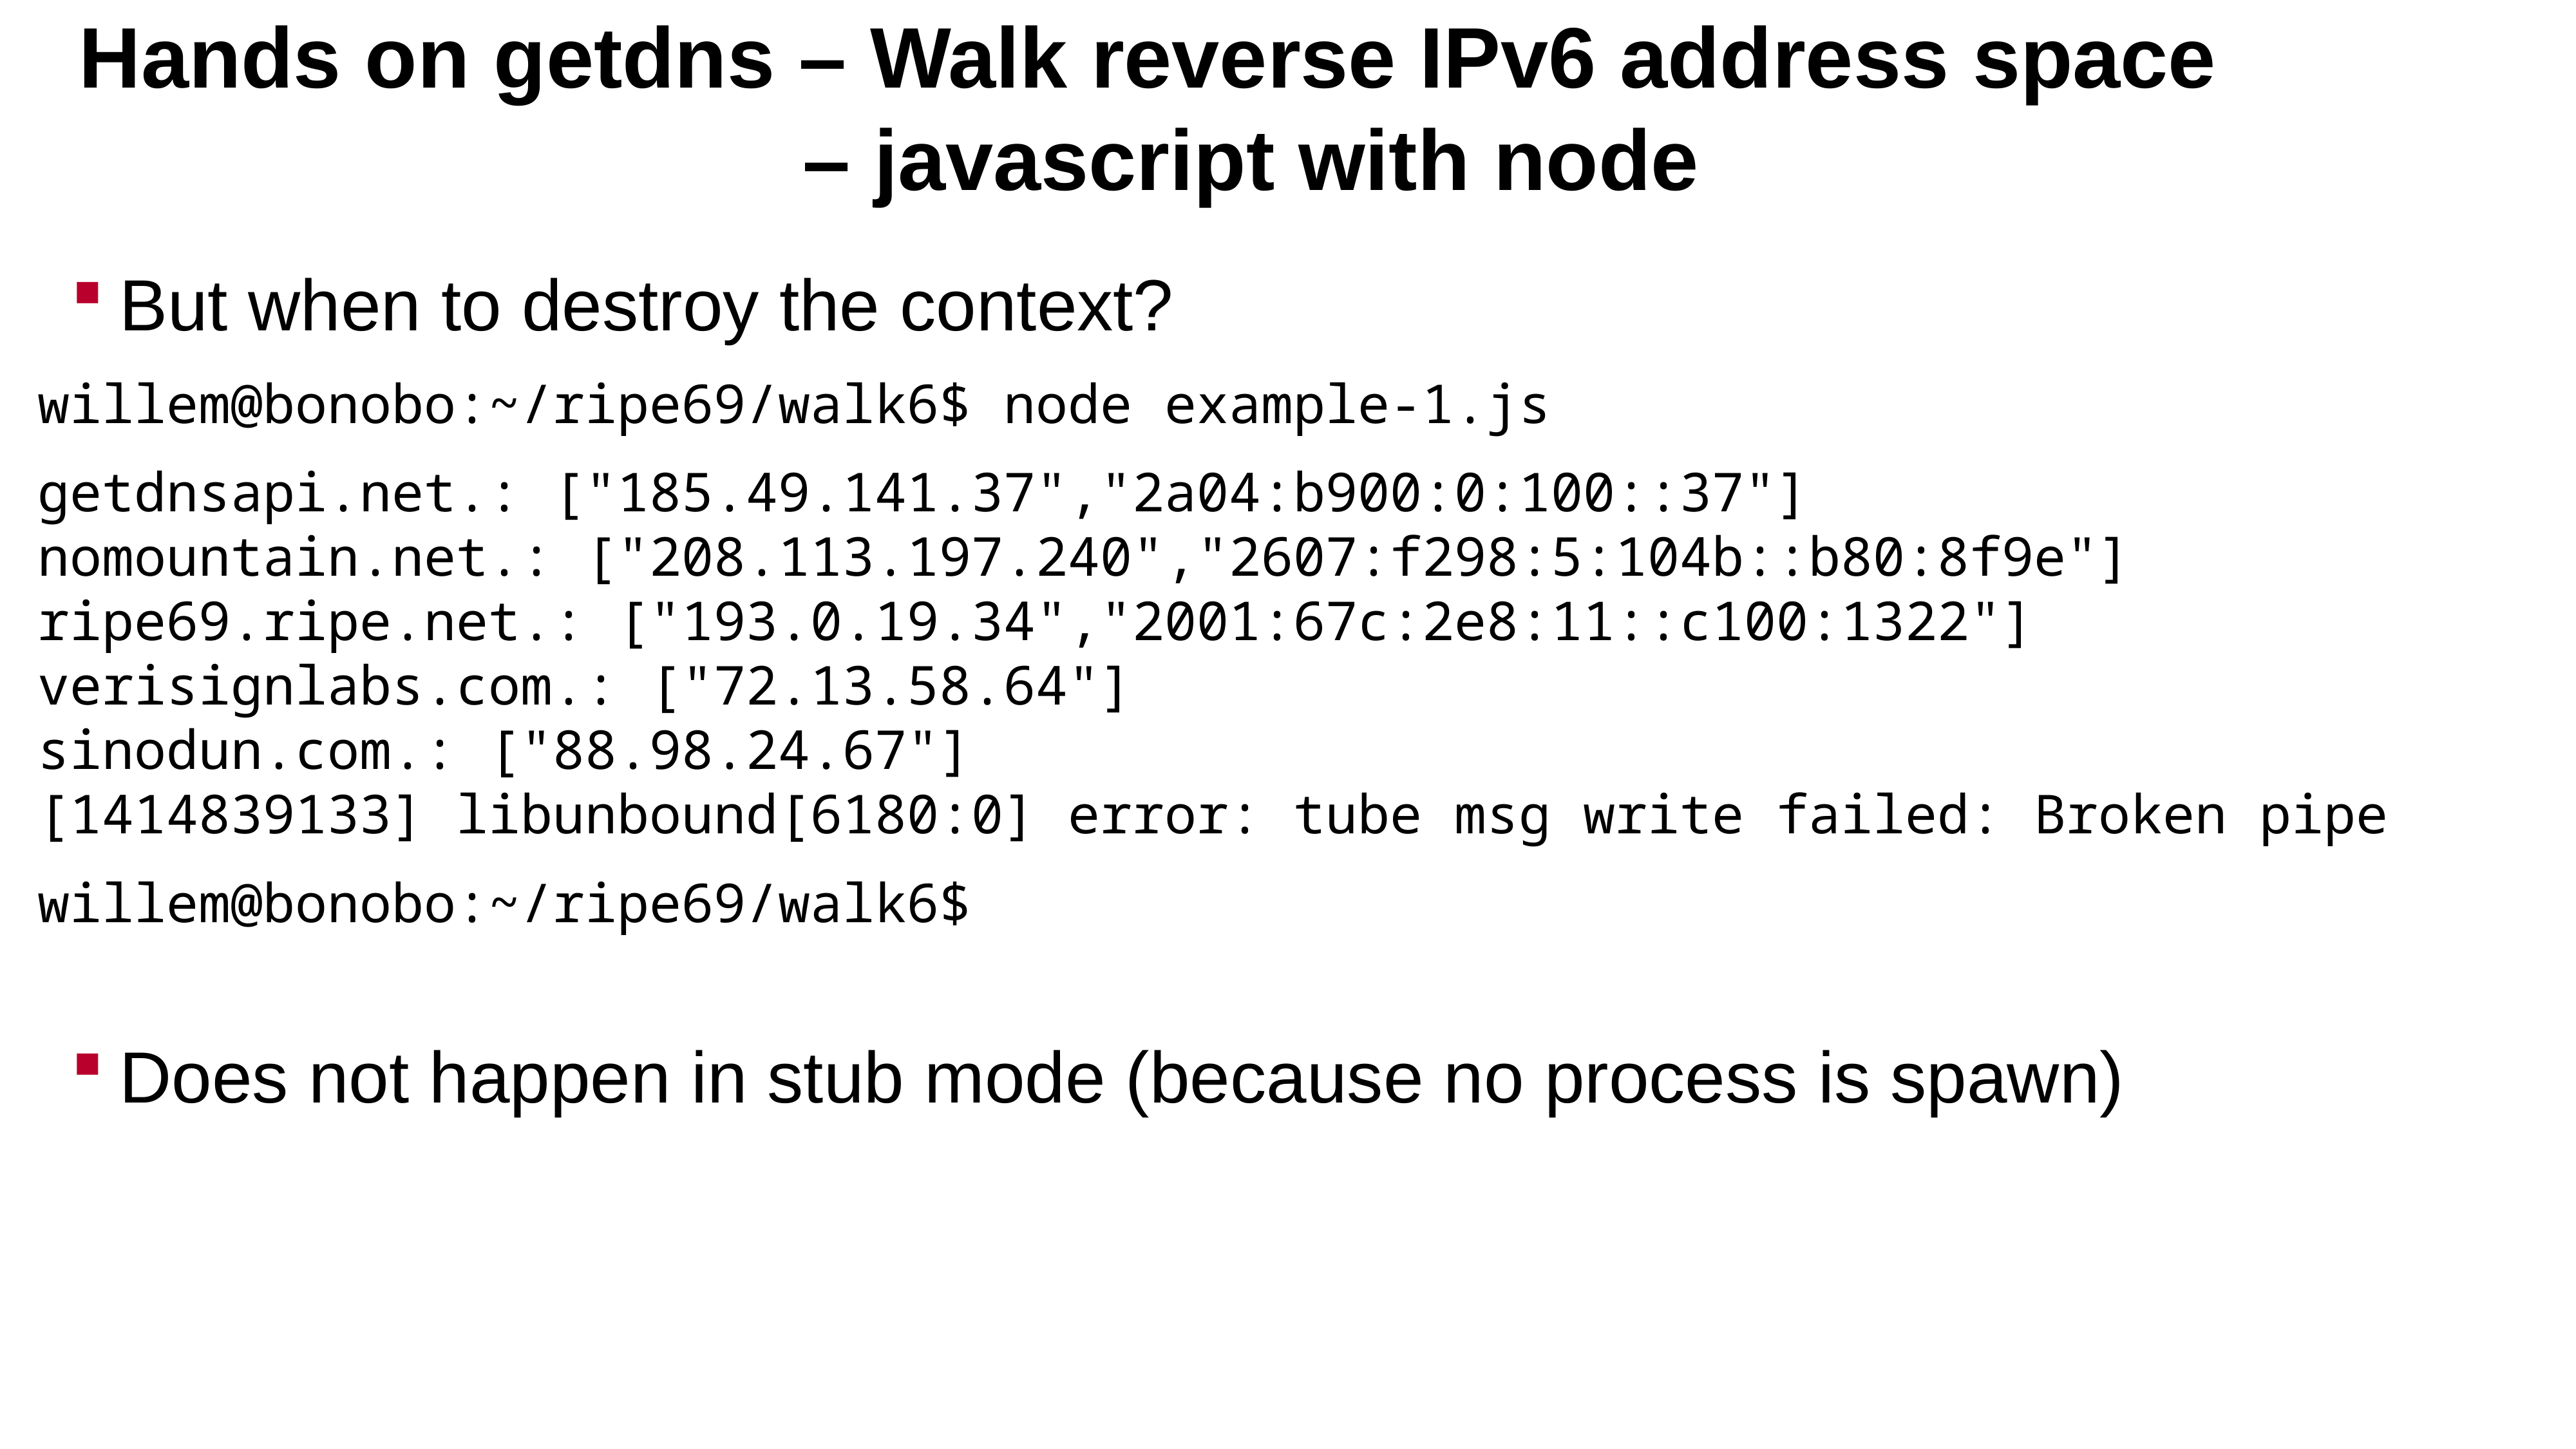

# Hands on getdns – Walk reverse IPv6 address space – javascript with node
But when to destroy the context?
willem@bonobo:~/ripe69/walk6$ node example-1.js
getdnsapi.net.: ["185.49.141.37","2a04:b900:0:100::37"]
nomountain.net.: ["208.113.197.240","2607:f298:5:104b::b80:8f9e"]
ripe69.ripe.net.: ["193.0.19.34","2001:67c:2e8:11::c100:1322"]
verisignlabs.com.: ["72.13.58.64"]
sinodun.com.: ["88.98.24.67"]
[1414839133] libunbound[6180:0] error: tube msg write failed: Broken pipe
willem@bonobo:~/ripe69/walk6$
Does not happen in stub mode (because no process is spawn)